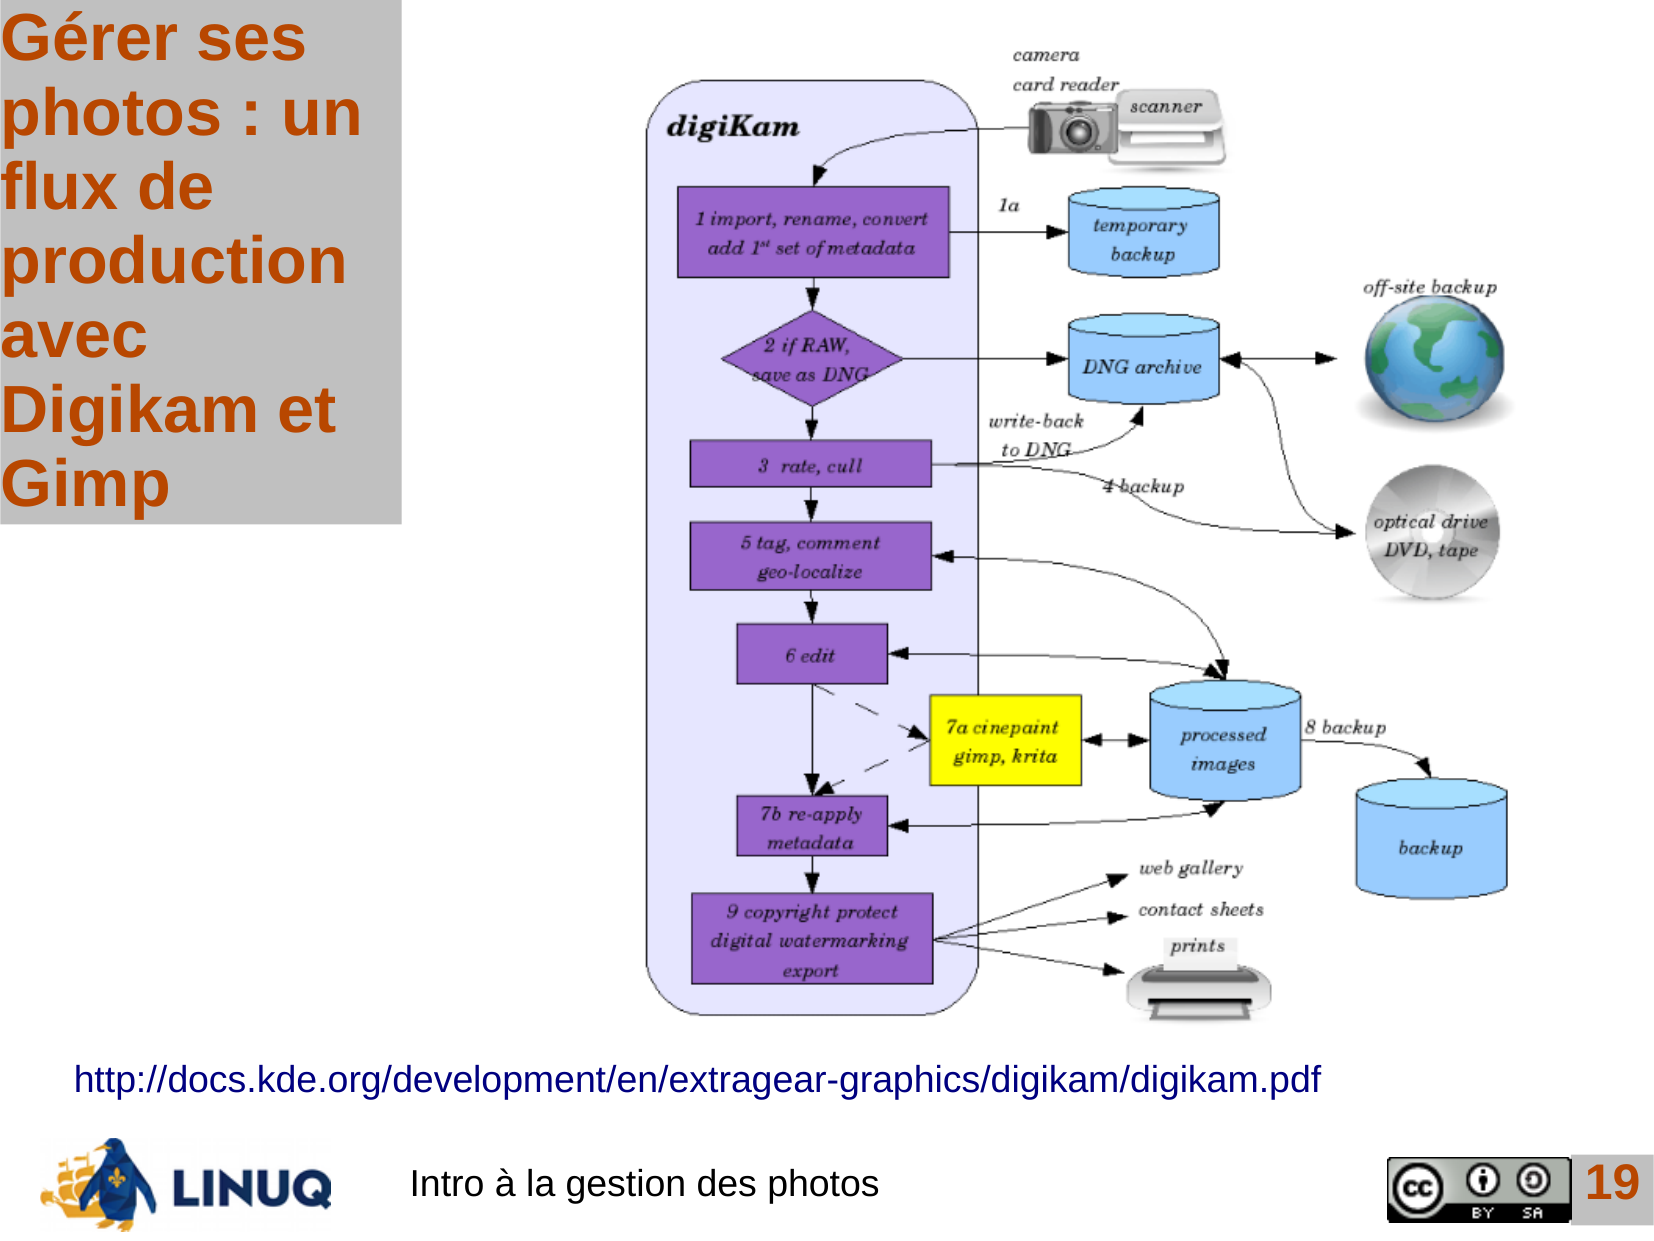

# Gérer ses photos : un flux de production avec Digikam et Gimp
http://docs.kde.org/development/en/extragear-graphics/digikam/digikam.pdf
19